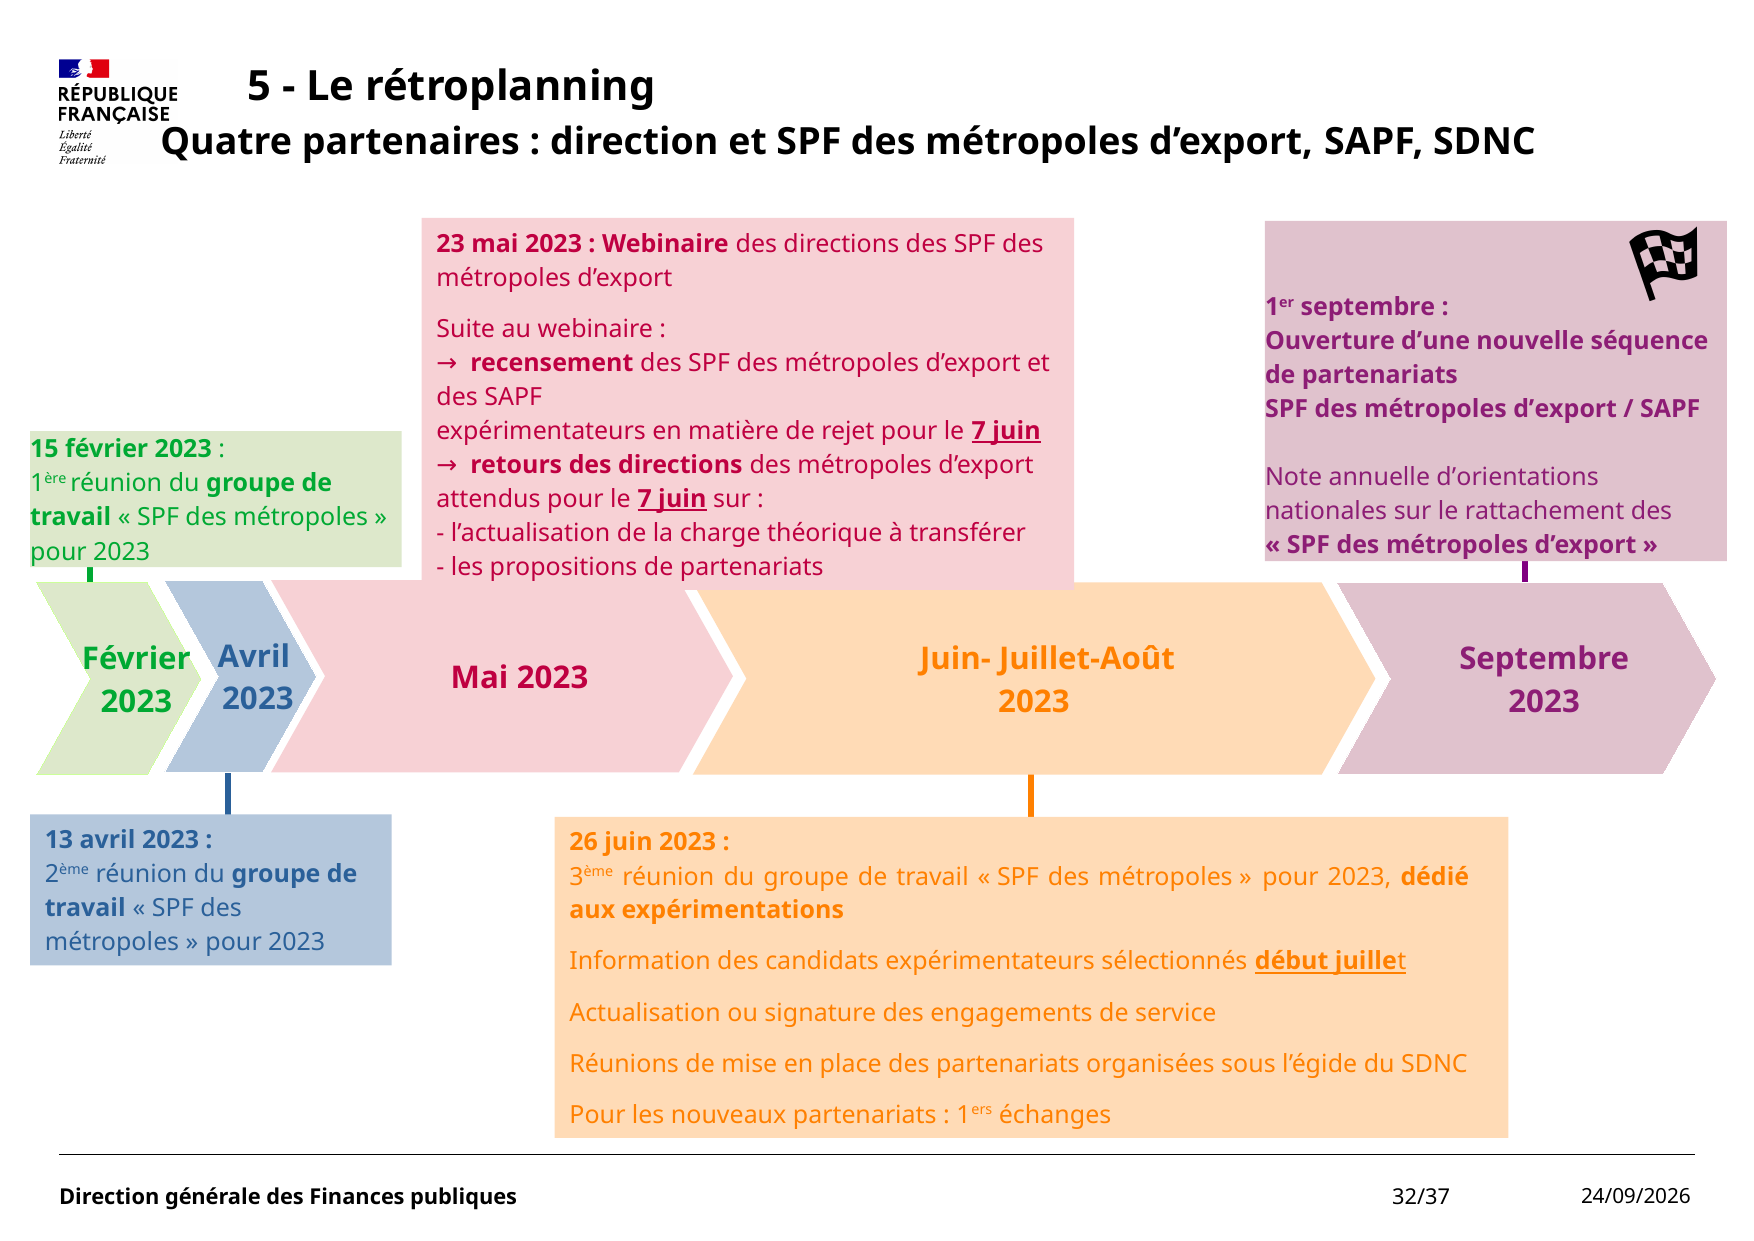

5 - Le rétroplanning
Quatre partenaires : direction et SPF des métropoles d’export, SAPF, SDNC
23 mai 2023 : Webinaire des directions des SPF des métropoles d’export
Suite au webinaire :
→ recensement des SPF des métropoles d’export et des SAPF
expérimentateurs en matière de rejet pour le 7 juin
→ retours des directions des métropoles d’export attendus pour le 7 juin sur :
- l’actualisation de la charge théorique à transférer
- les propositions de partenariats
1er septembre :
Ouverture d’une nouvelle séquence de partenariats
SPF des métropoles d’export / SAPF
Note annuelle d’orientations nationales sur le rattachement des « SPF des métropoles d’export »
15 février 2023 :
1ère réunion du groupe de travail « SPF des métropoles » pour 2023
Avril
2023
Mai 2023
Septembre
2023
Février
2023
Juin- Juillet-Août
2023
13 avril 2023 :
2ème réunion du groupe de travail « SPF des métropoles » pour 2023
26 juin 2023 :
3ème réunion du groupe de travail « SPF des métropoles » pour 2023, dédié aux expérimentations
Information des candidats expérimentateurs sélectionnés début juillet
Actualisation ou signature des engagements de service
Réunions de mise en place des partenariats organisées sous l’égide du SDNC
Pour les nouveaux partenariats : 1ers échanges